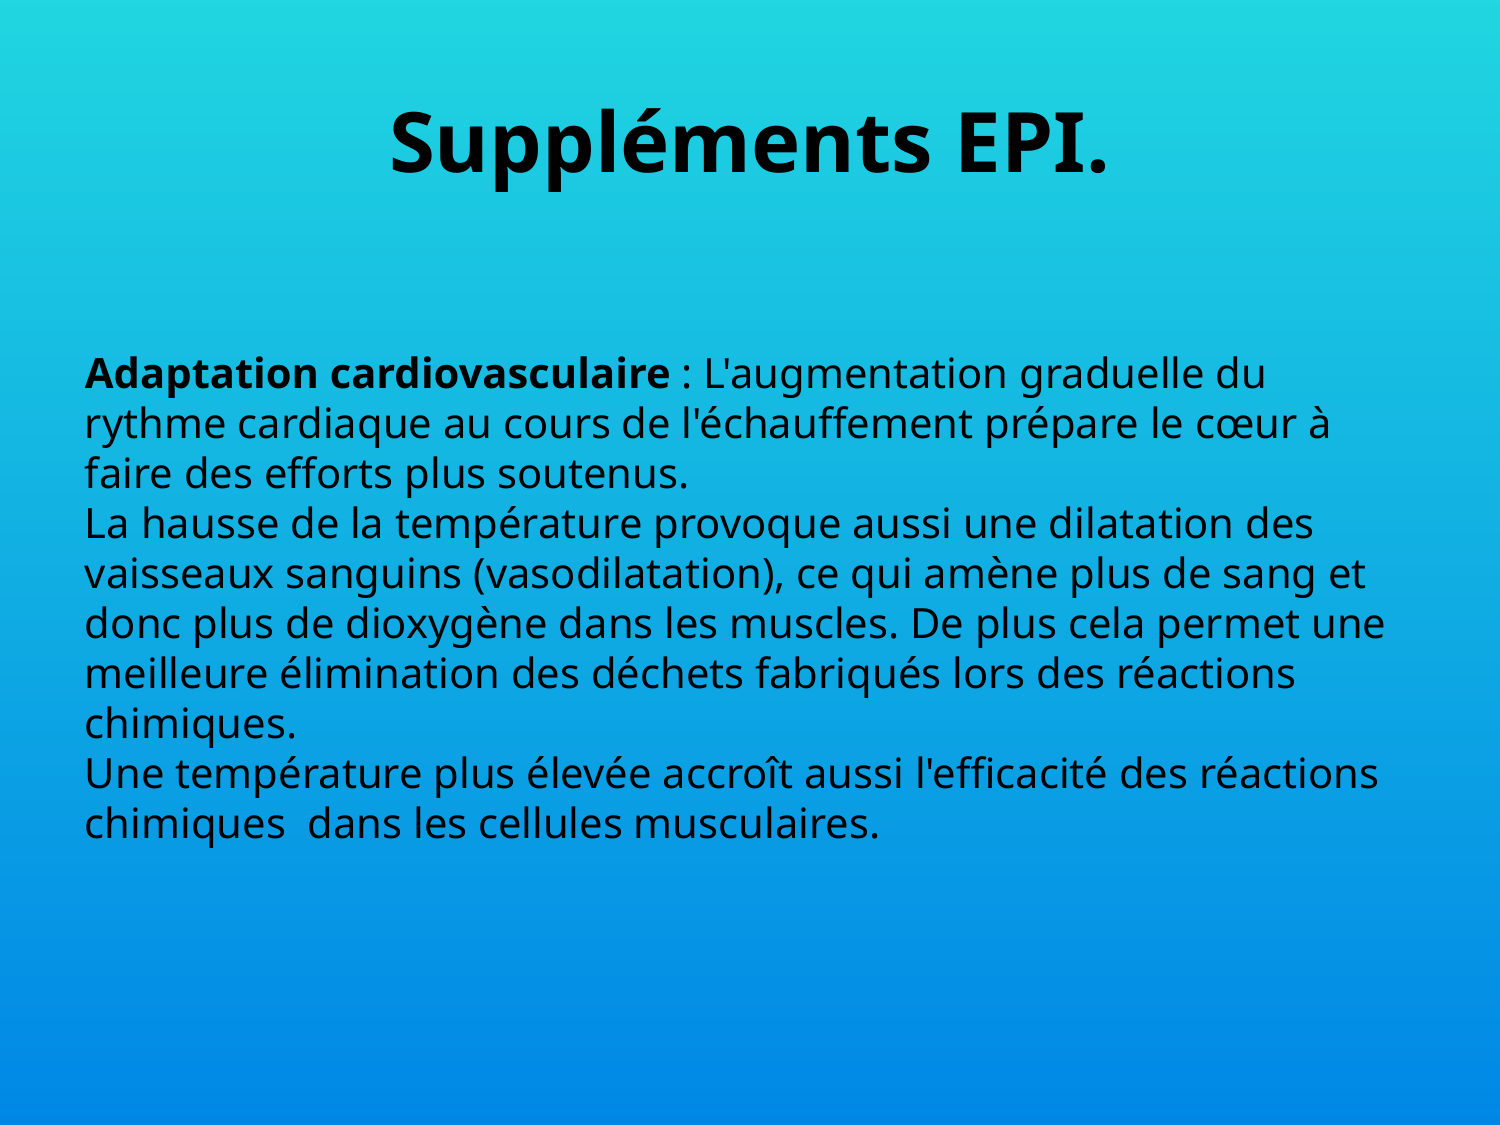

# Suppléments EPI.
Adaptation cardiovasculaire : L'augmentation graduelle du rythme cardiaque au cours de l'échauffement prépare le cœur à faire des efforts plus soutenus.
La hausse de la température provoque aussi une dilatation des vaisseaux sanguins (vasodilatation), ce qui amène plus de sang et donc plus de dioxygène dans les muscles. De plus cela permet une meilleure élimination des déchets fabriqués lors des réactions chimiques.
Une température plus élevée accroît aussi l'efficacité des réactions chimiques dans les cellules musculaires.